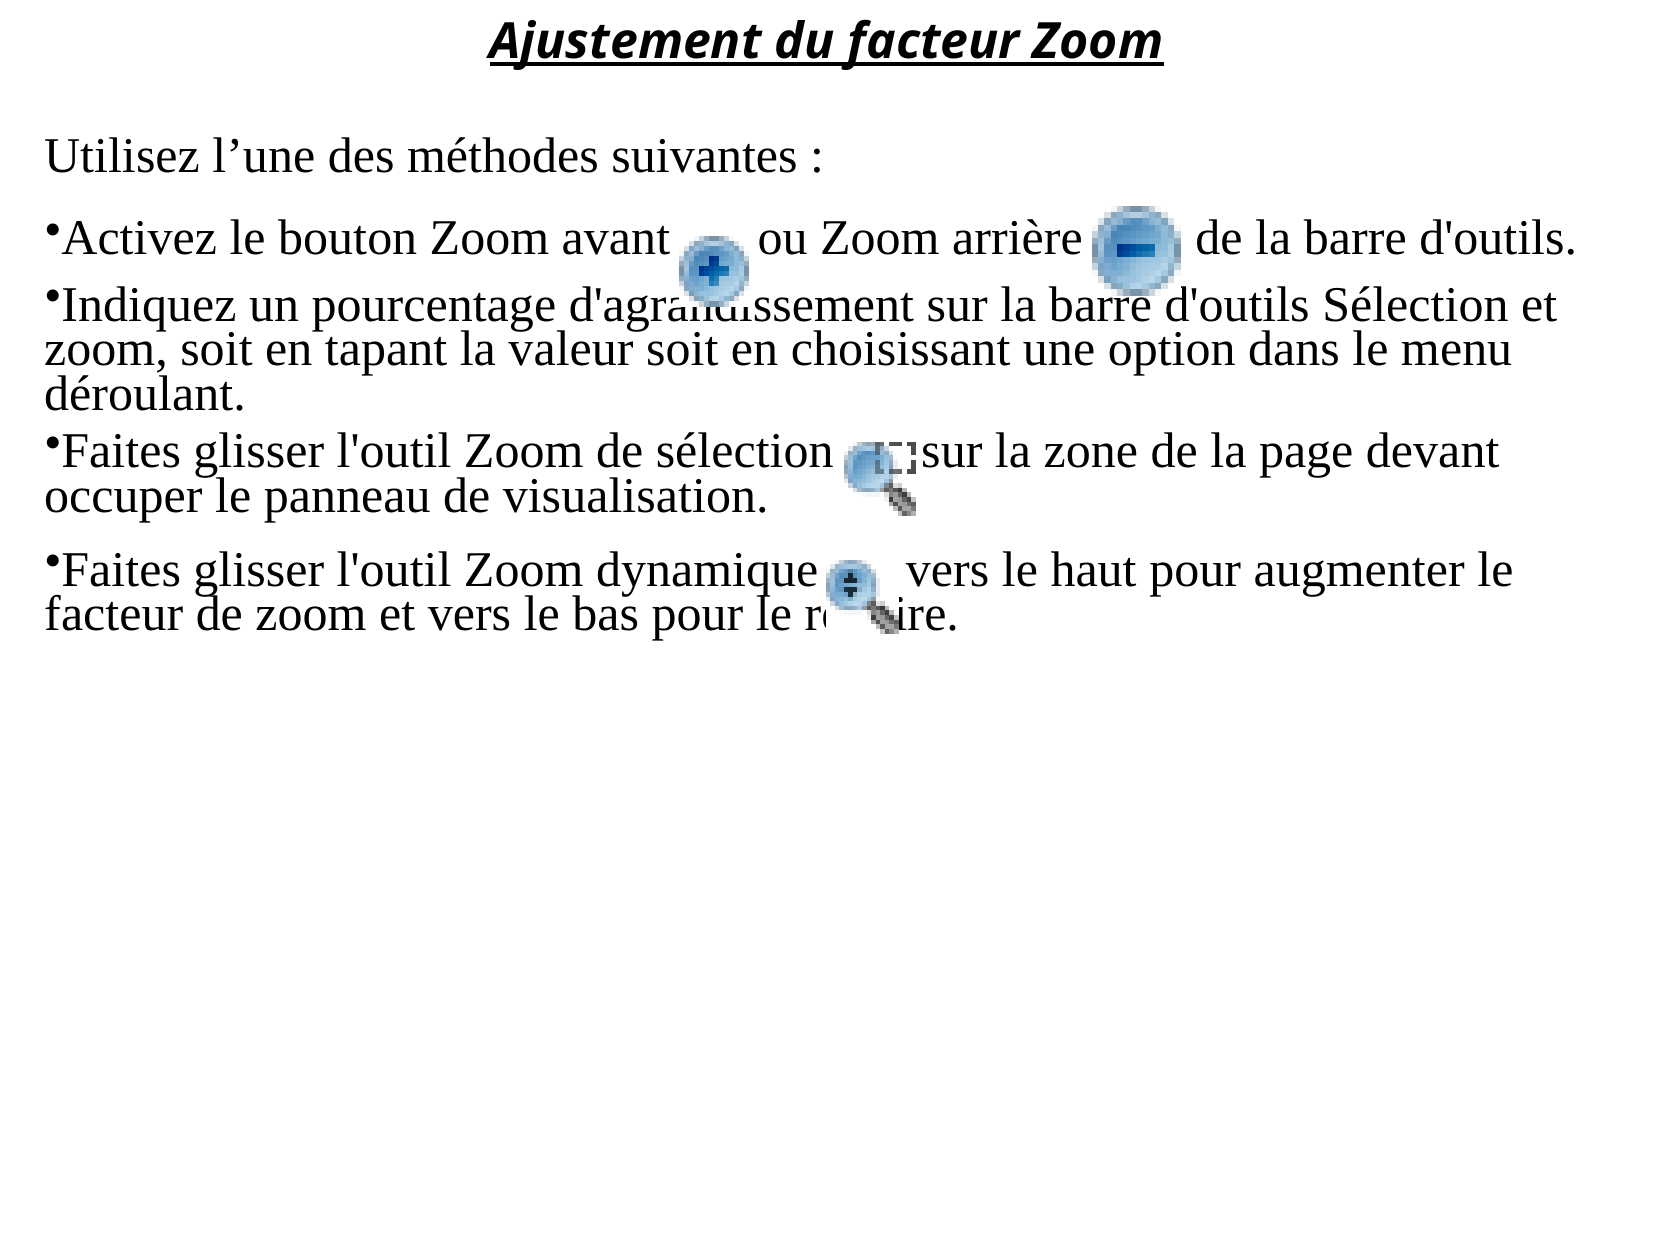

Ajustement du facteur Zoom
Utilisez l’une des méthodes suivantes :
Activez le bouton Zoom avant ou Zoom arrière de la barre d'outils.
Indiquez un pourcentage d'agrandissement sur la barre d'outils Sélection et
zoom, soit en tapant la valeur soit en choisissant une option dans le menu
déroulant.
Faites glisser l'outil Zoom de sélection sur la zone de la page devant
occuper le panneau de visualisation.
Faites glisser l'outil Zoom dynamique vers le haut pour augmenter le
facteur de zoom et vers le bas pour le réduire.